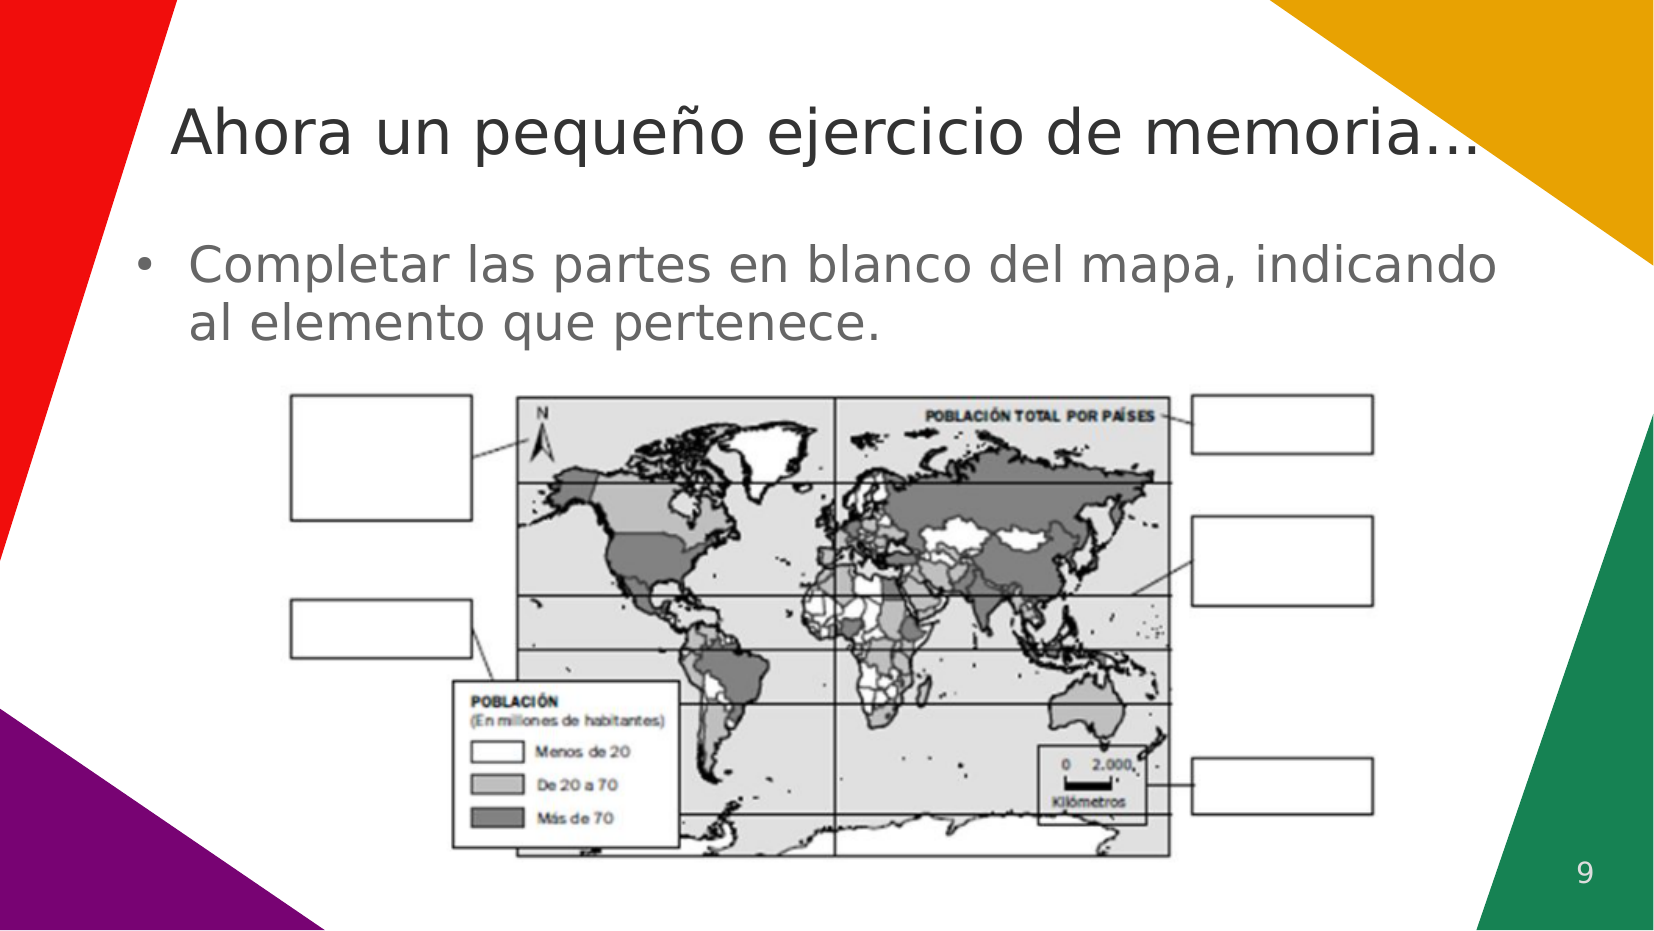

# Ahora un pequeño ejercicio de memoria...
Completar las partes en blanco del mapa, indicando al elemento que pertenece.
9